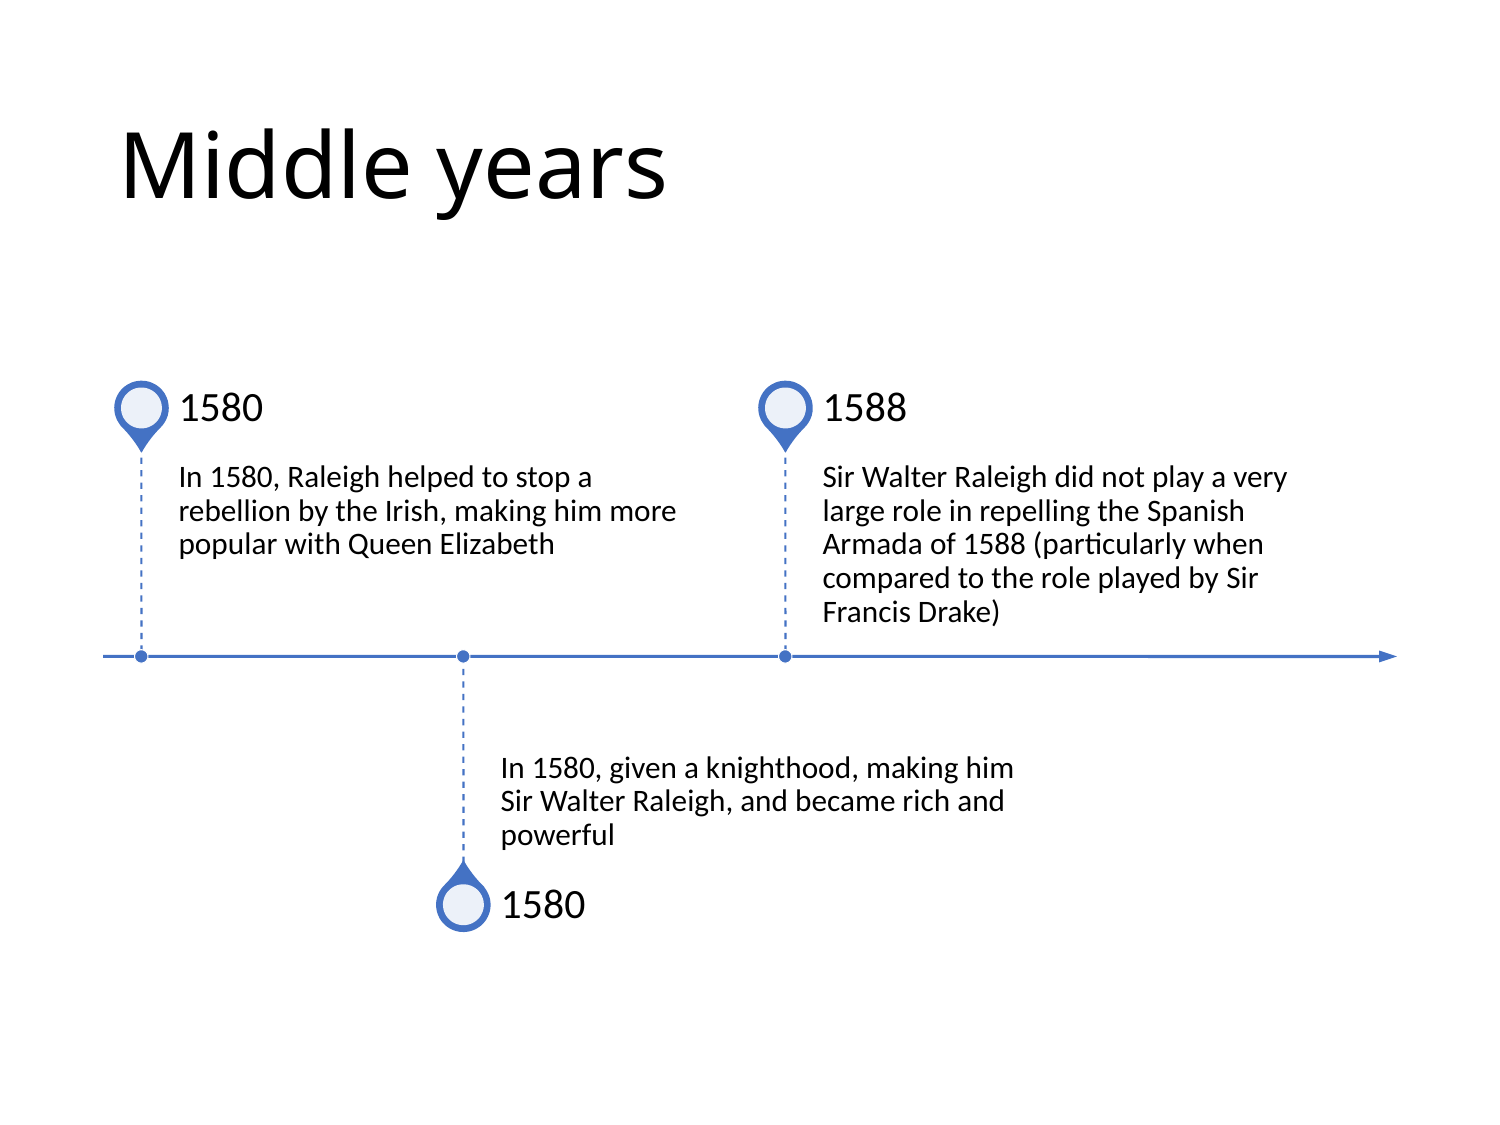

# Middle years
1580
1588
In 1580, Raleigh helped to stop a rebellion by the Irish, making him more popular with Queen Elizabeth
Sir Walter Raleigh did not play a very large role in repelling the Spanish Armada of 1588 (particularly when compared to the role played by Sir Francis Drake)
In 1580, given a knighthood, making him Sir Walter Raleigh, and became rich and powerful
1580